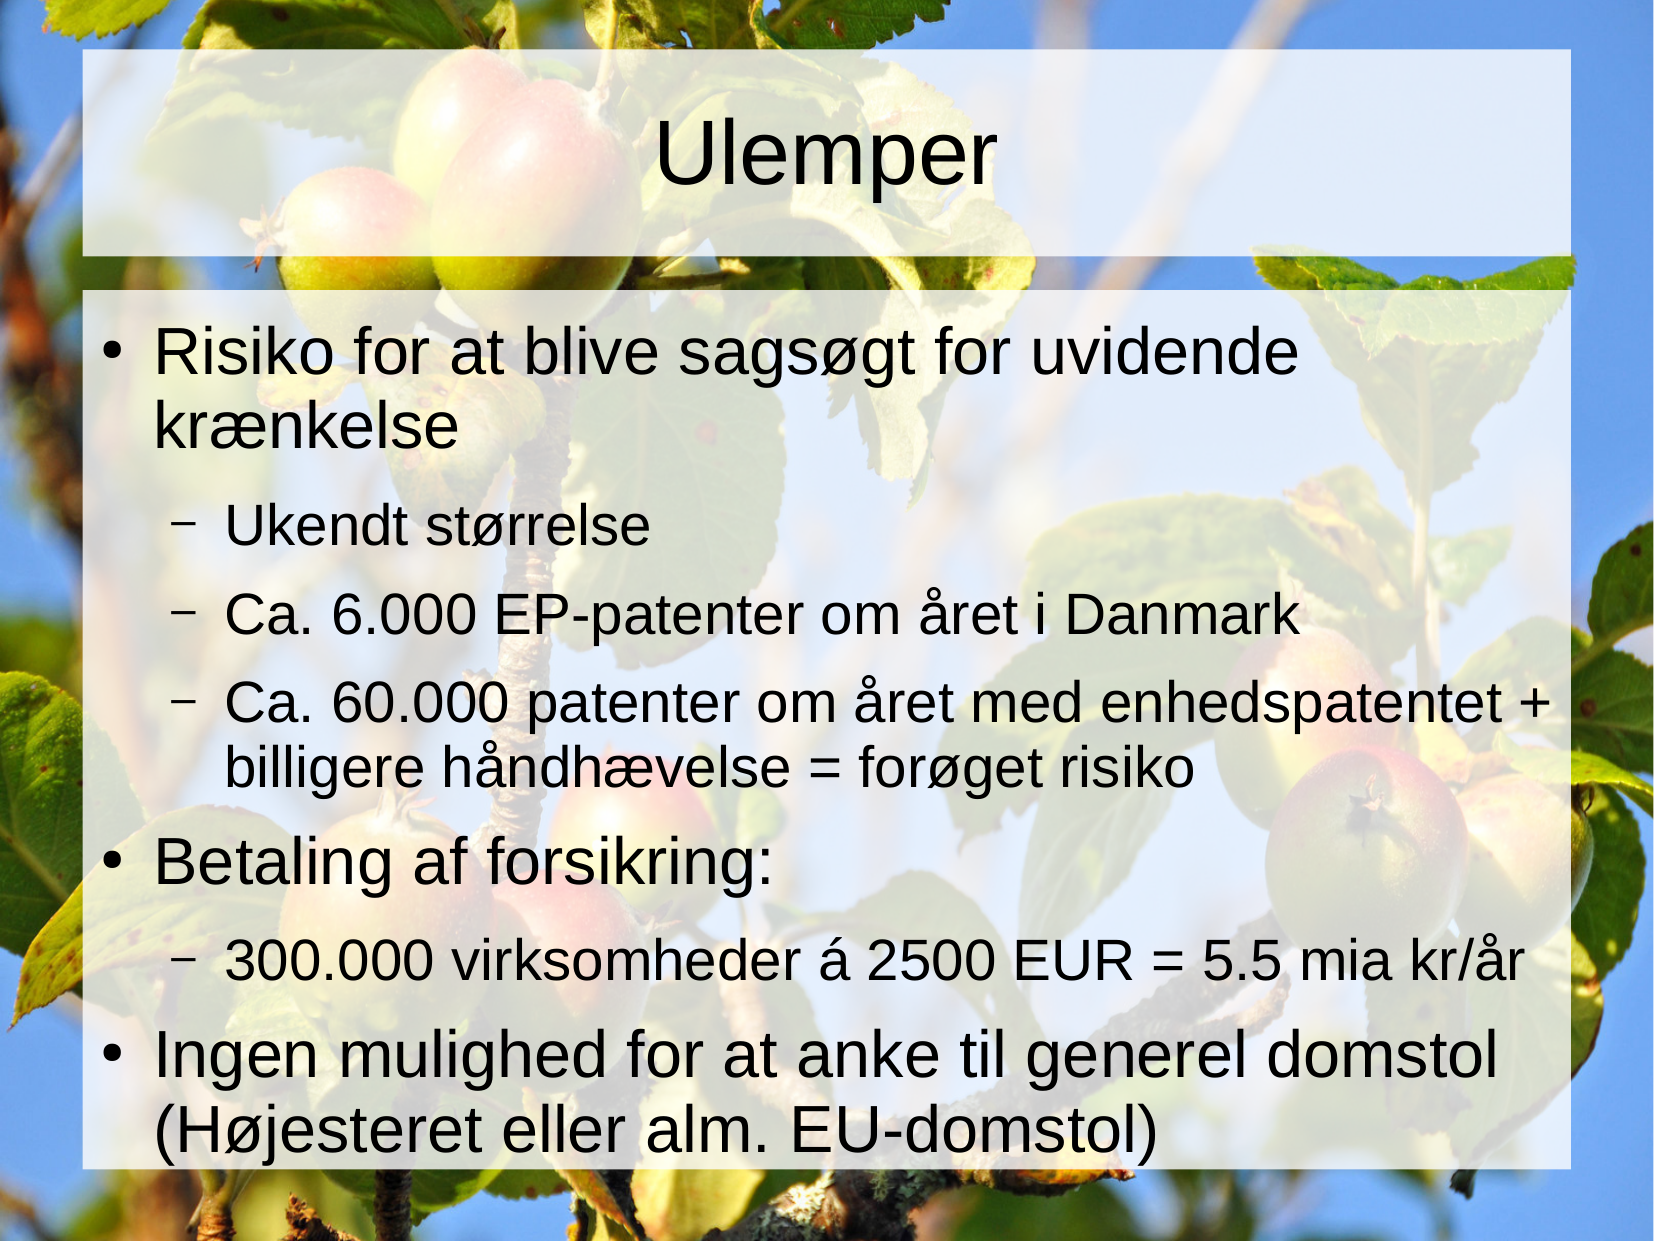

# Ulemper
Risiko for at blive sagsøgt for uvidende krænkelse
Ukendt størrelse
Ca. 6.000 EP-patenter om året i Danmark
Ca. 60.000 patenter om året med enhedspatentet + billigere håndhævelse = forøget risiko
Betaling af forsikring:
300.000 virksomheder á 2500 EUR = 5.5 mia kr/år
Ingen mulighed for at anke til generel domstol (Højesteret eller alm. EU-domstol)